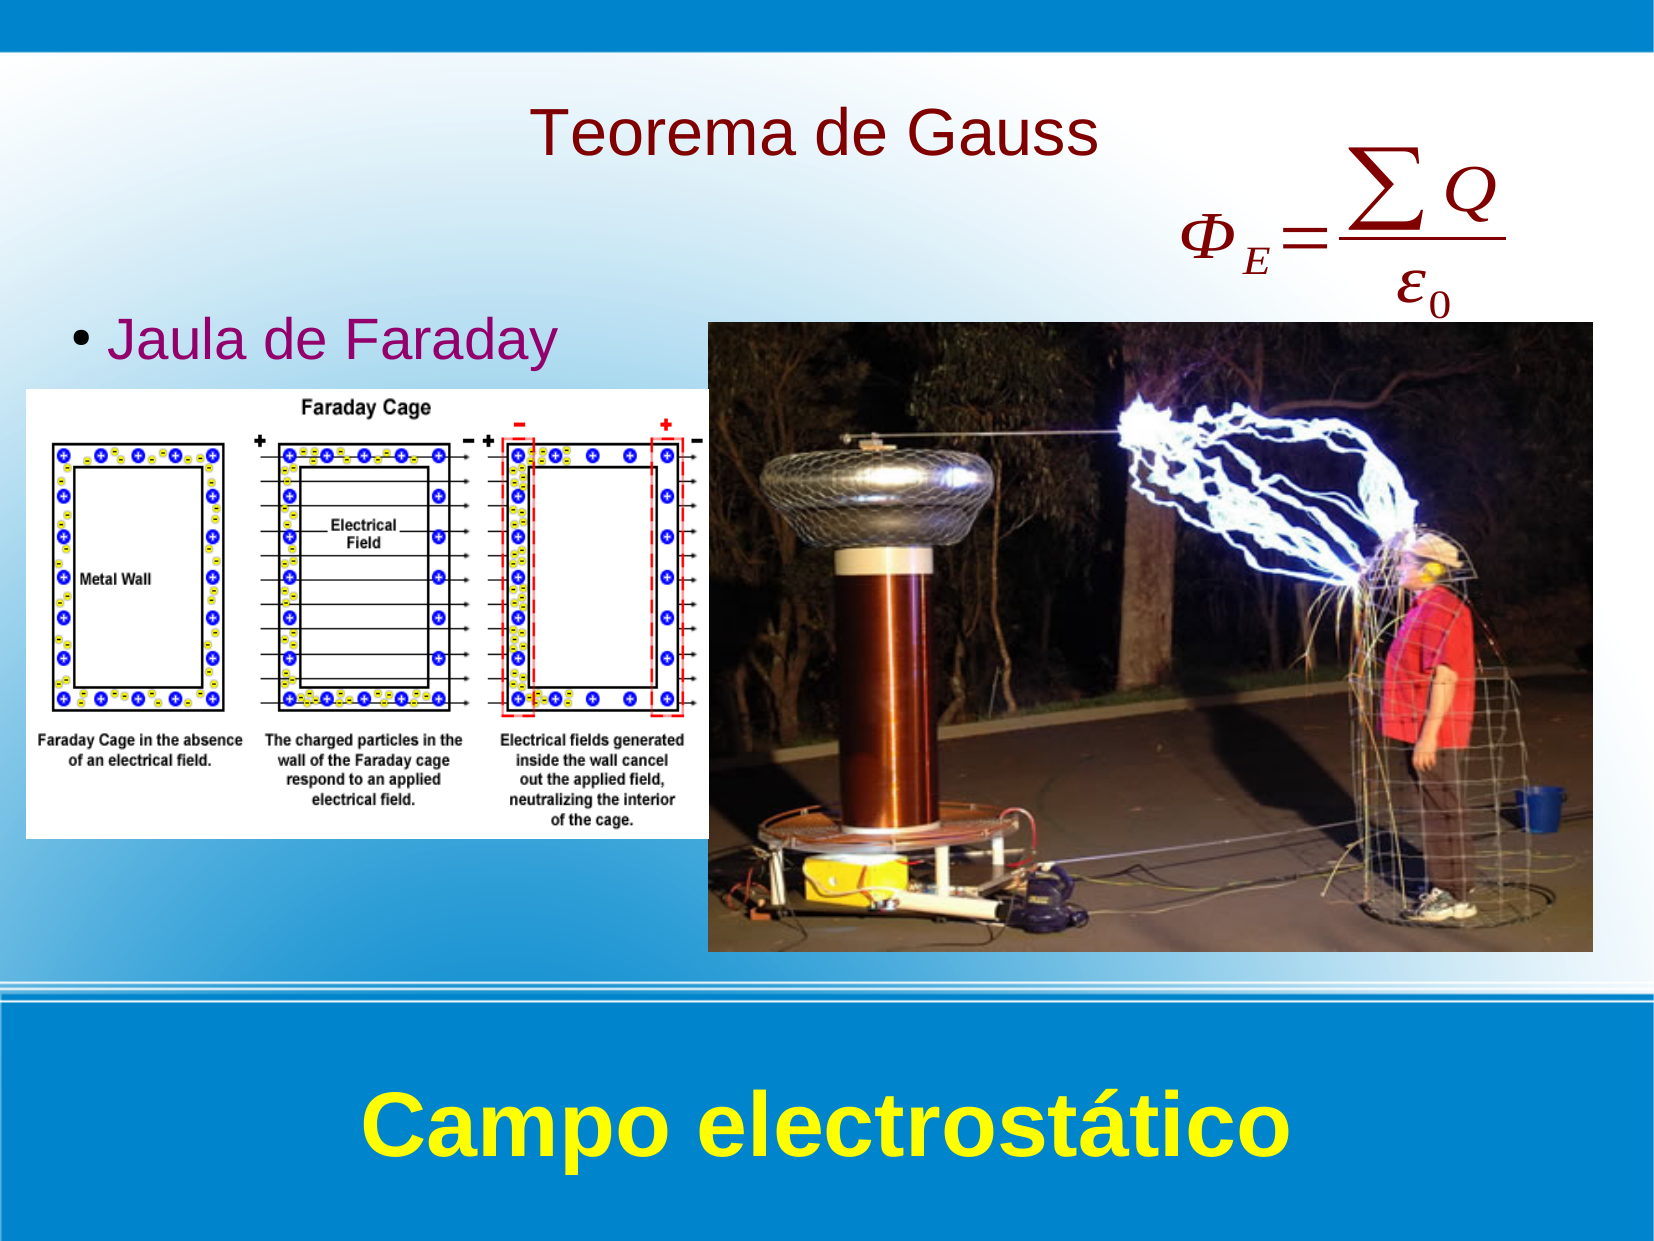

Teorema de Gauss
 Jaula de Faraday
# Campo electrostático